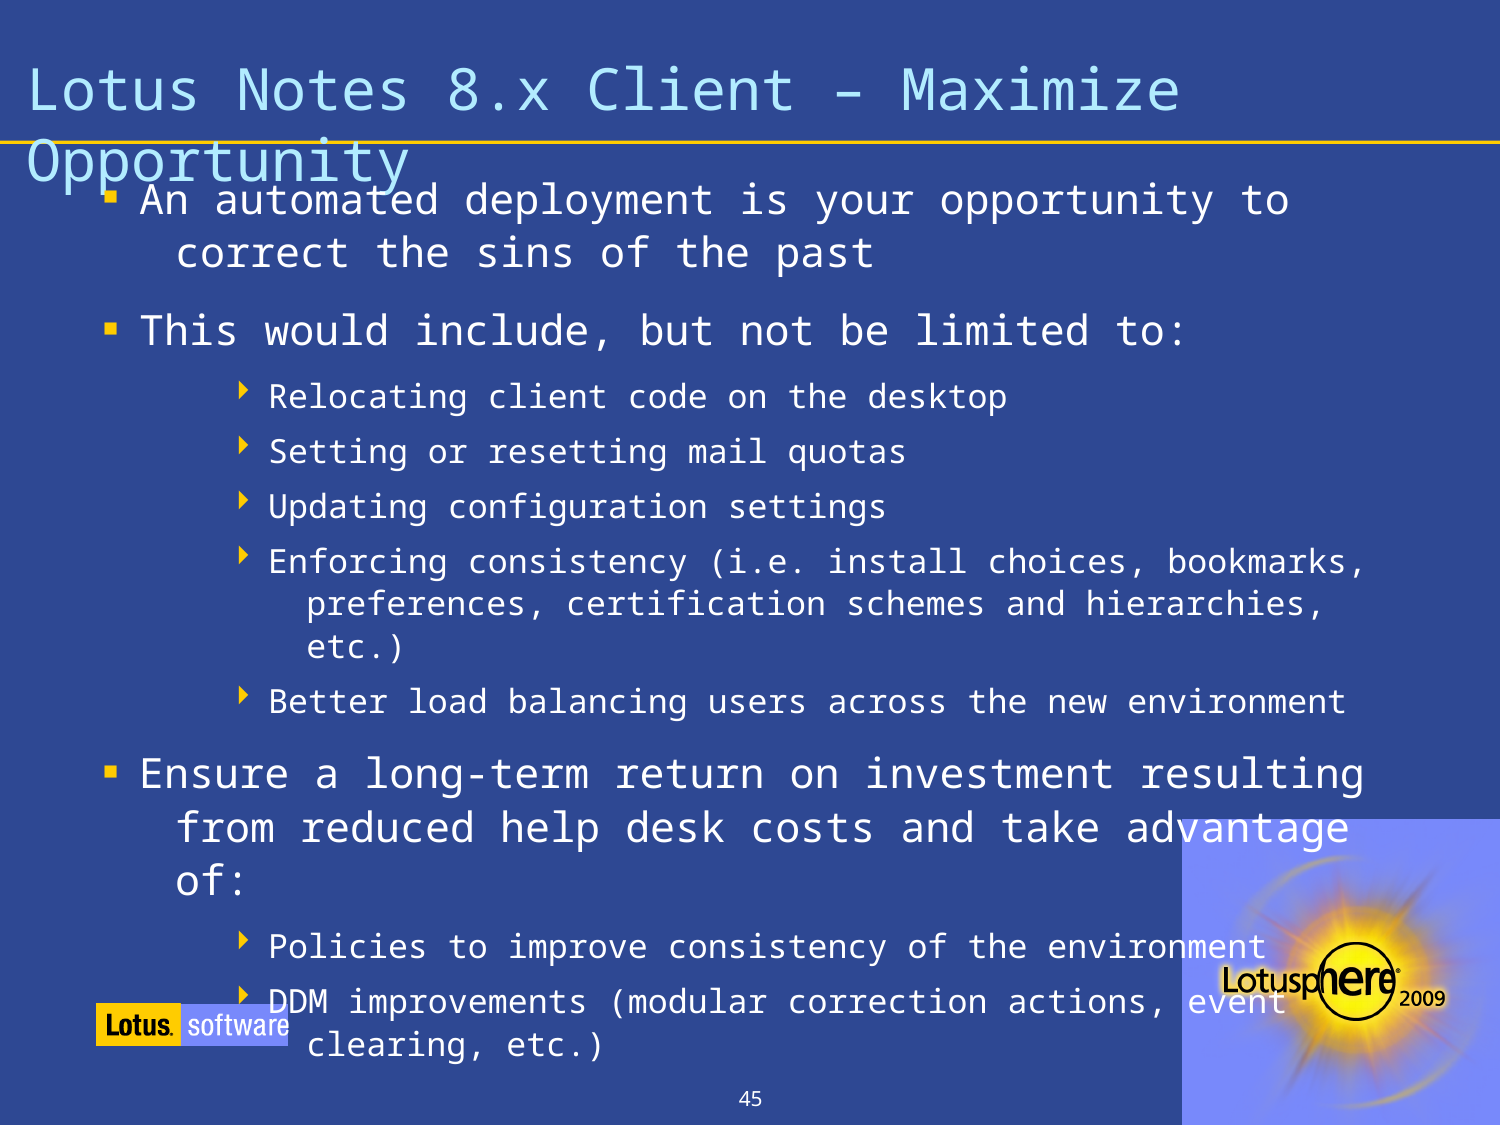

# Lotus Notes 8.x Client – Maximize Opportunity
An automated deployment is your opportunity to correct the sins of the past
This would include, but not be limited to:
Relocating client code on the desktop
Setting or resetting mail quotas
Updating configuration settings
Enforcing consistency (i.e. install choices, bookmarks, preferences, certification schemes and hierarchies, etc.)
Better load balancing users across the new environment
Ensure a long-term return on investment resulting from reduced help desk costs and take advantage of:
Policies to improve consistency of the environment
DDM improvements (modular correction actions, event clearing, etc.)
45